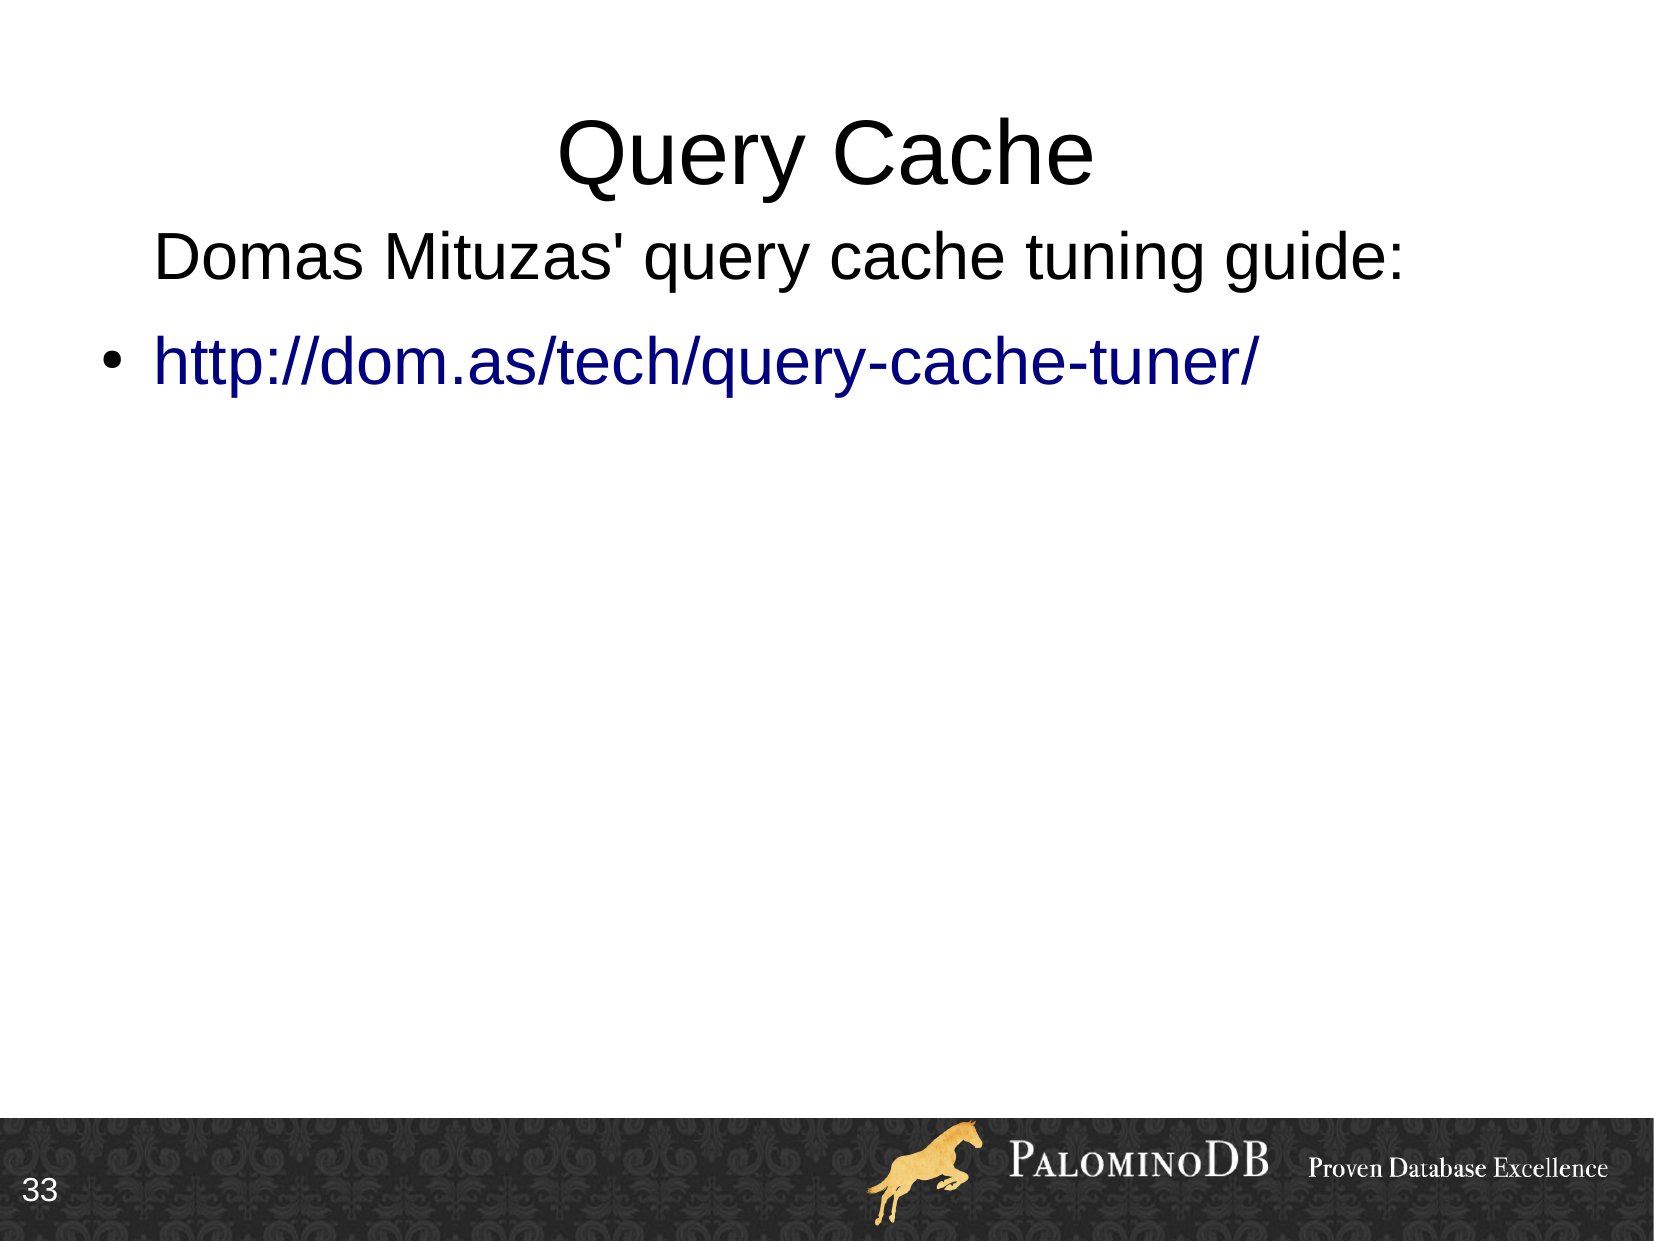

# Query Cache
Domas Mituzas' query cache tuning guide:
http://dom.as/tech/query-cache-tuner/